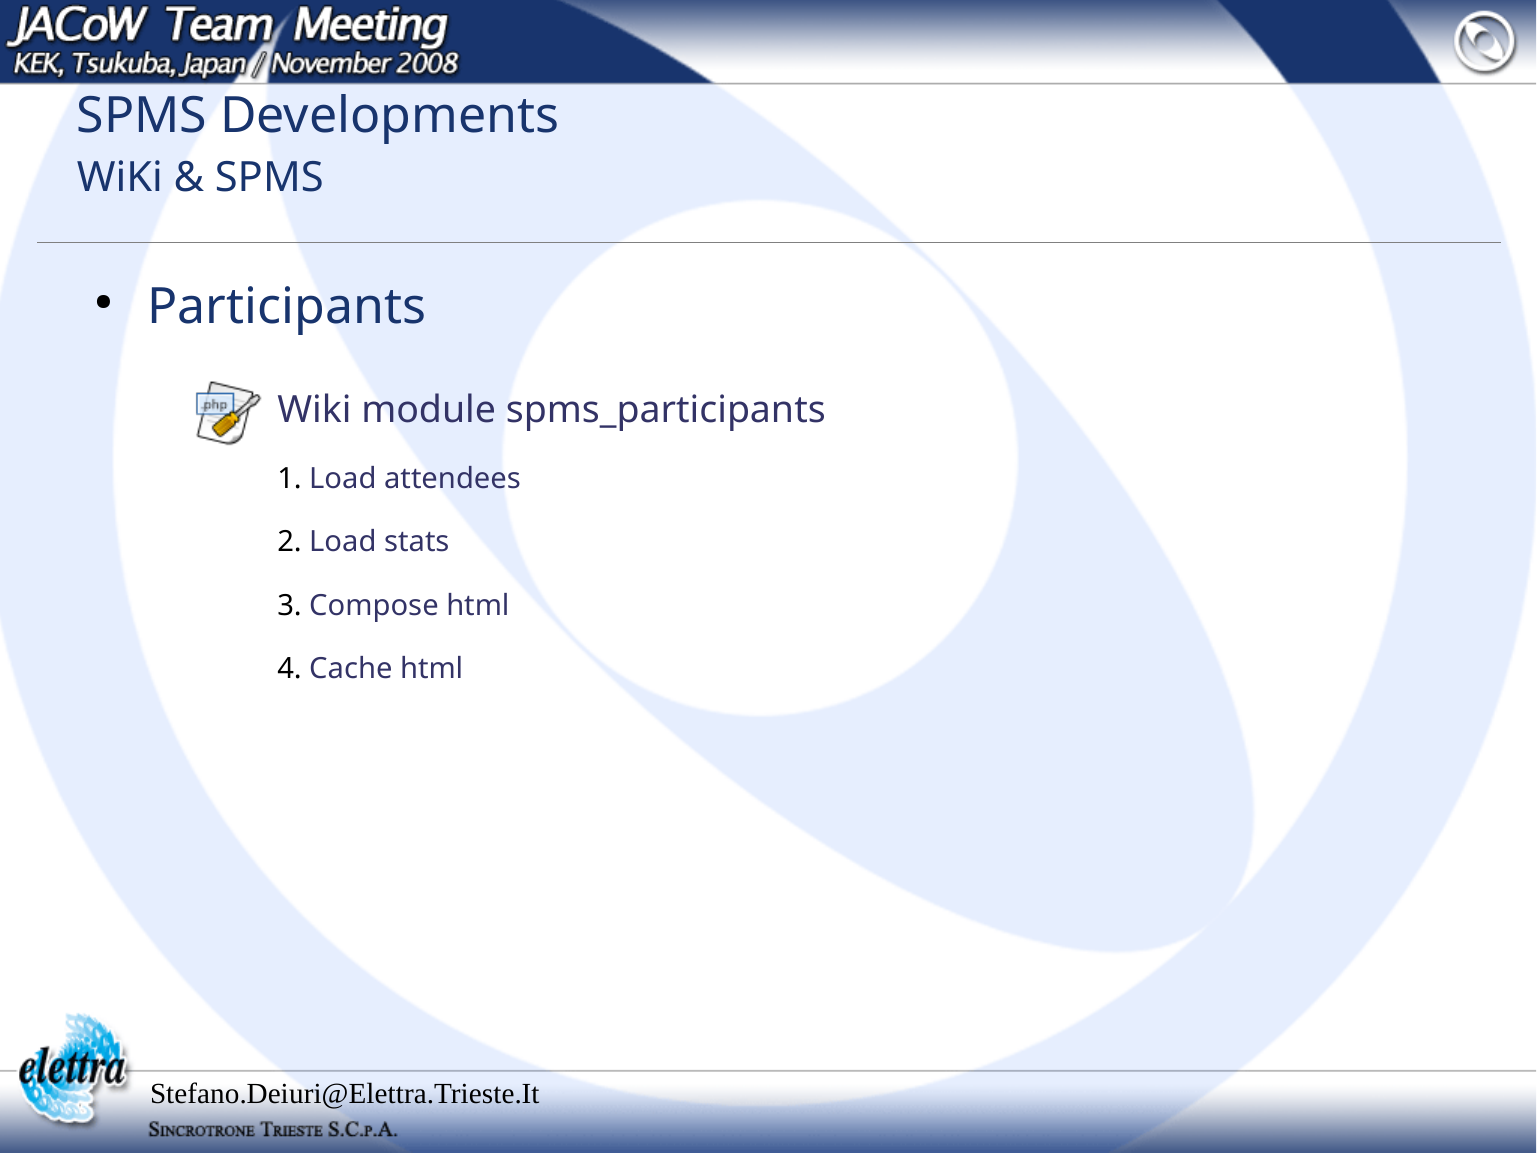

# SPMS Developments WiKi & SPMS
Participants
Wiki module spms_participants
 Load attendees
 Load stats
 Compose html
 Cache html